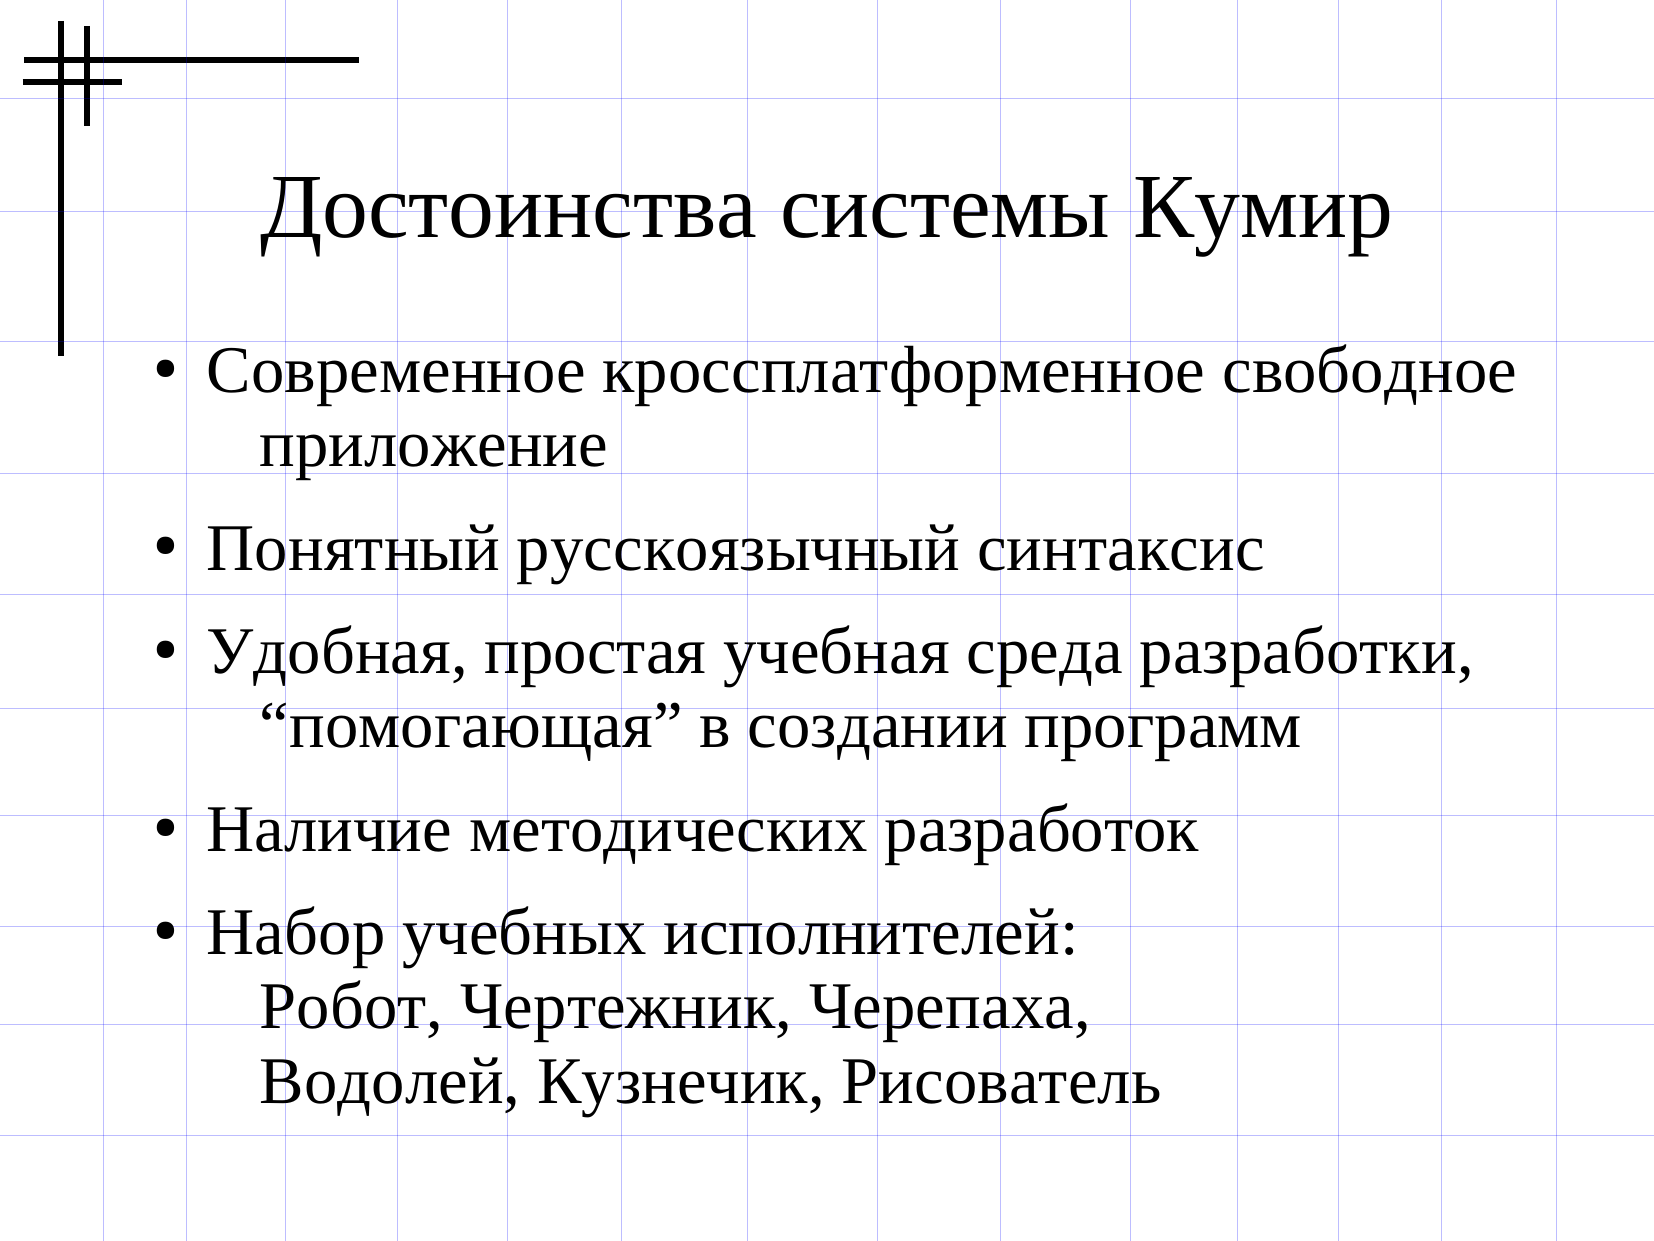

# Достоинства системы Кумир
Современное кроссплатформенное свободное приложение
Понятный русскоязычный синтаксис
Удобная, простая учебная среда разработки, “помогающая” в создании программ
Наличие методических разработок
Набор учебных исполнителей:
Робот, Чертежник, Черепаха,
Водолей, Кузнечик, Рисователь